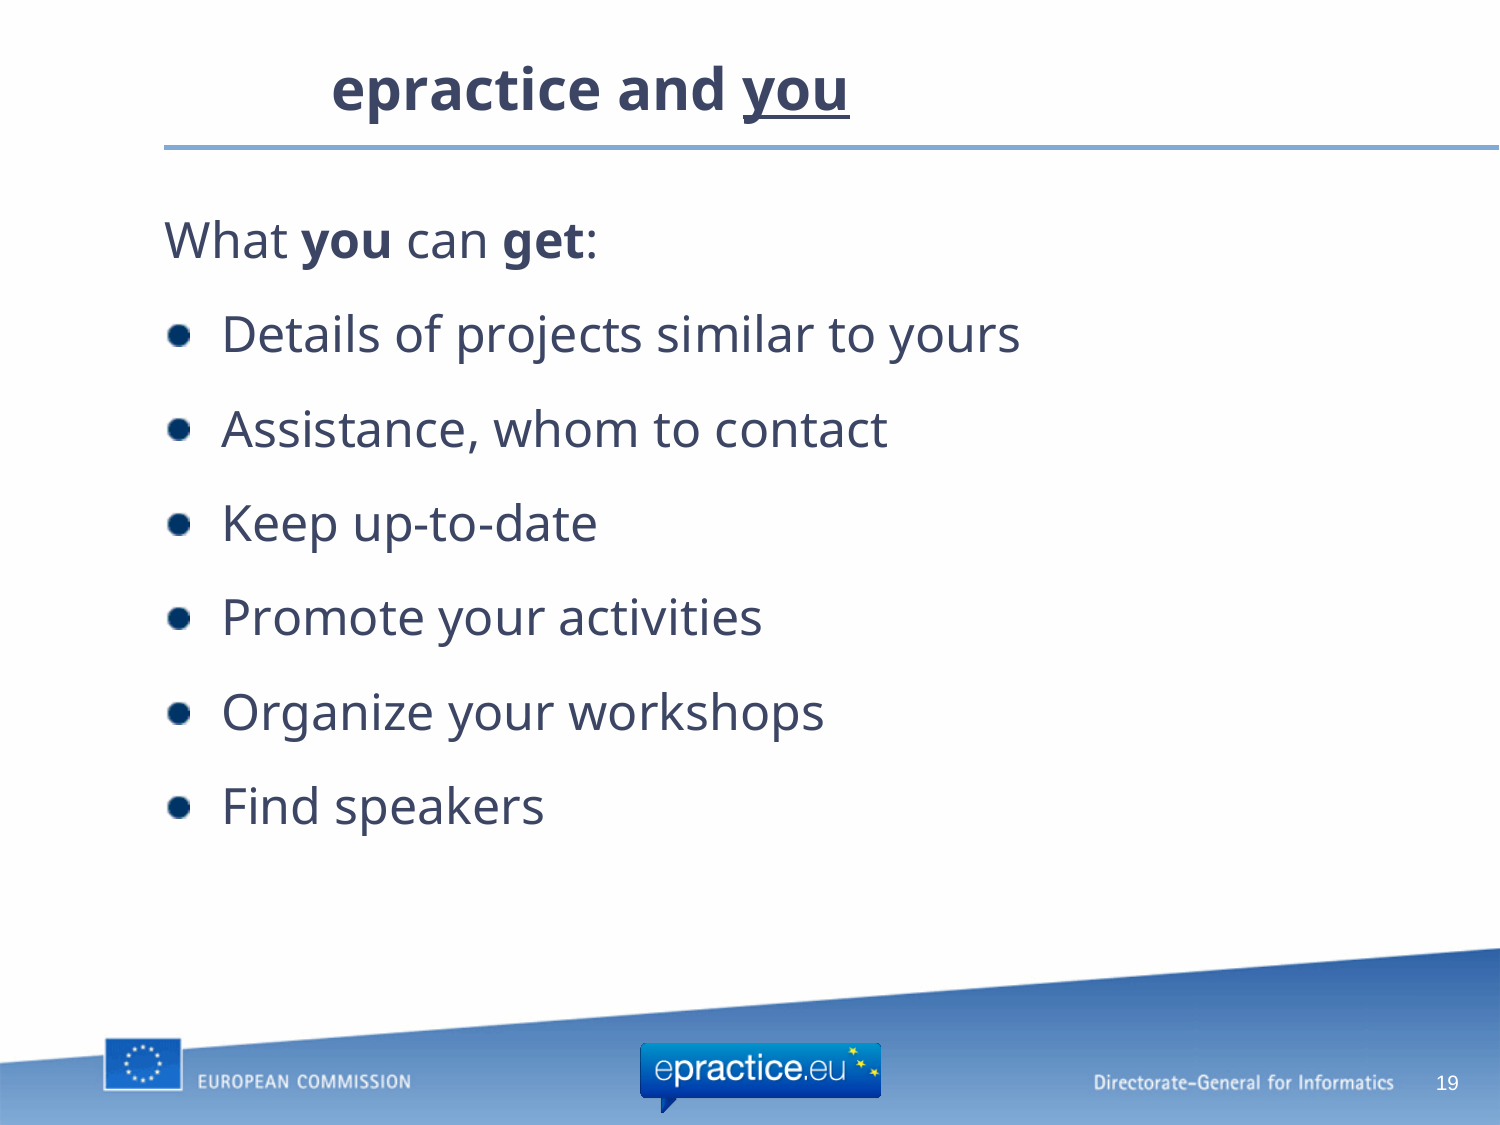

# epractice and you
What you can get:
Details of projects similar to yours
Assistance, whom to contact
Keep up-to-date
Promote your activities
Organize your workshops
Find speakers